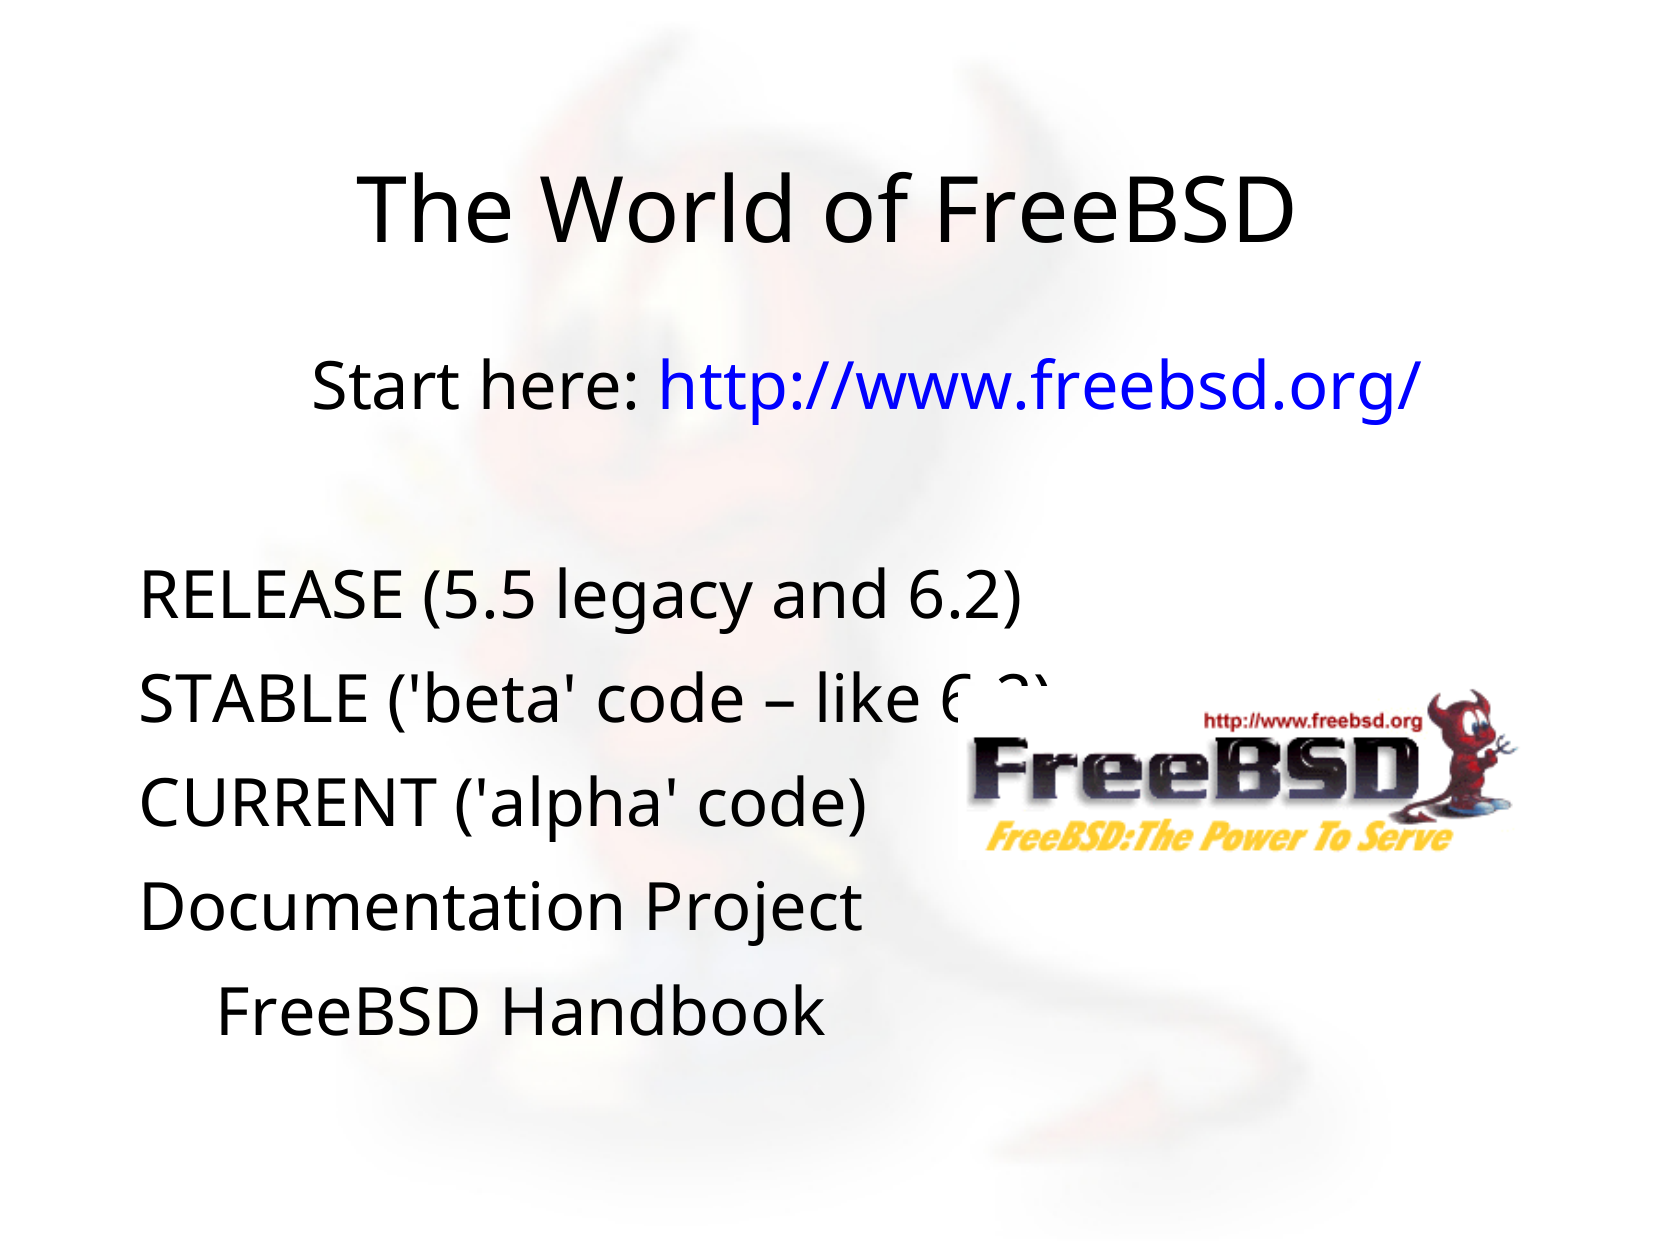

# The World of FreeBSD
 Start here: http://www.freebsd.org/
RELEASE (5.5 legacy and 6.2)
STABLE ('beta' code – like 6.2)
CURRENT ('alpha' code)
Documentation Project
FreeBSD Handbook